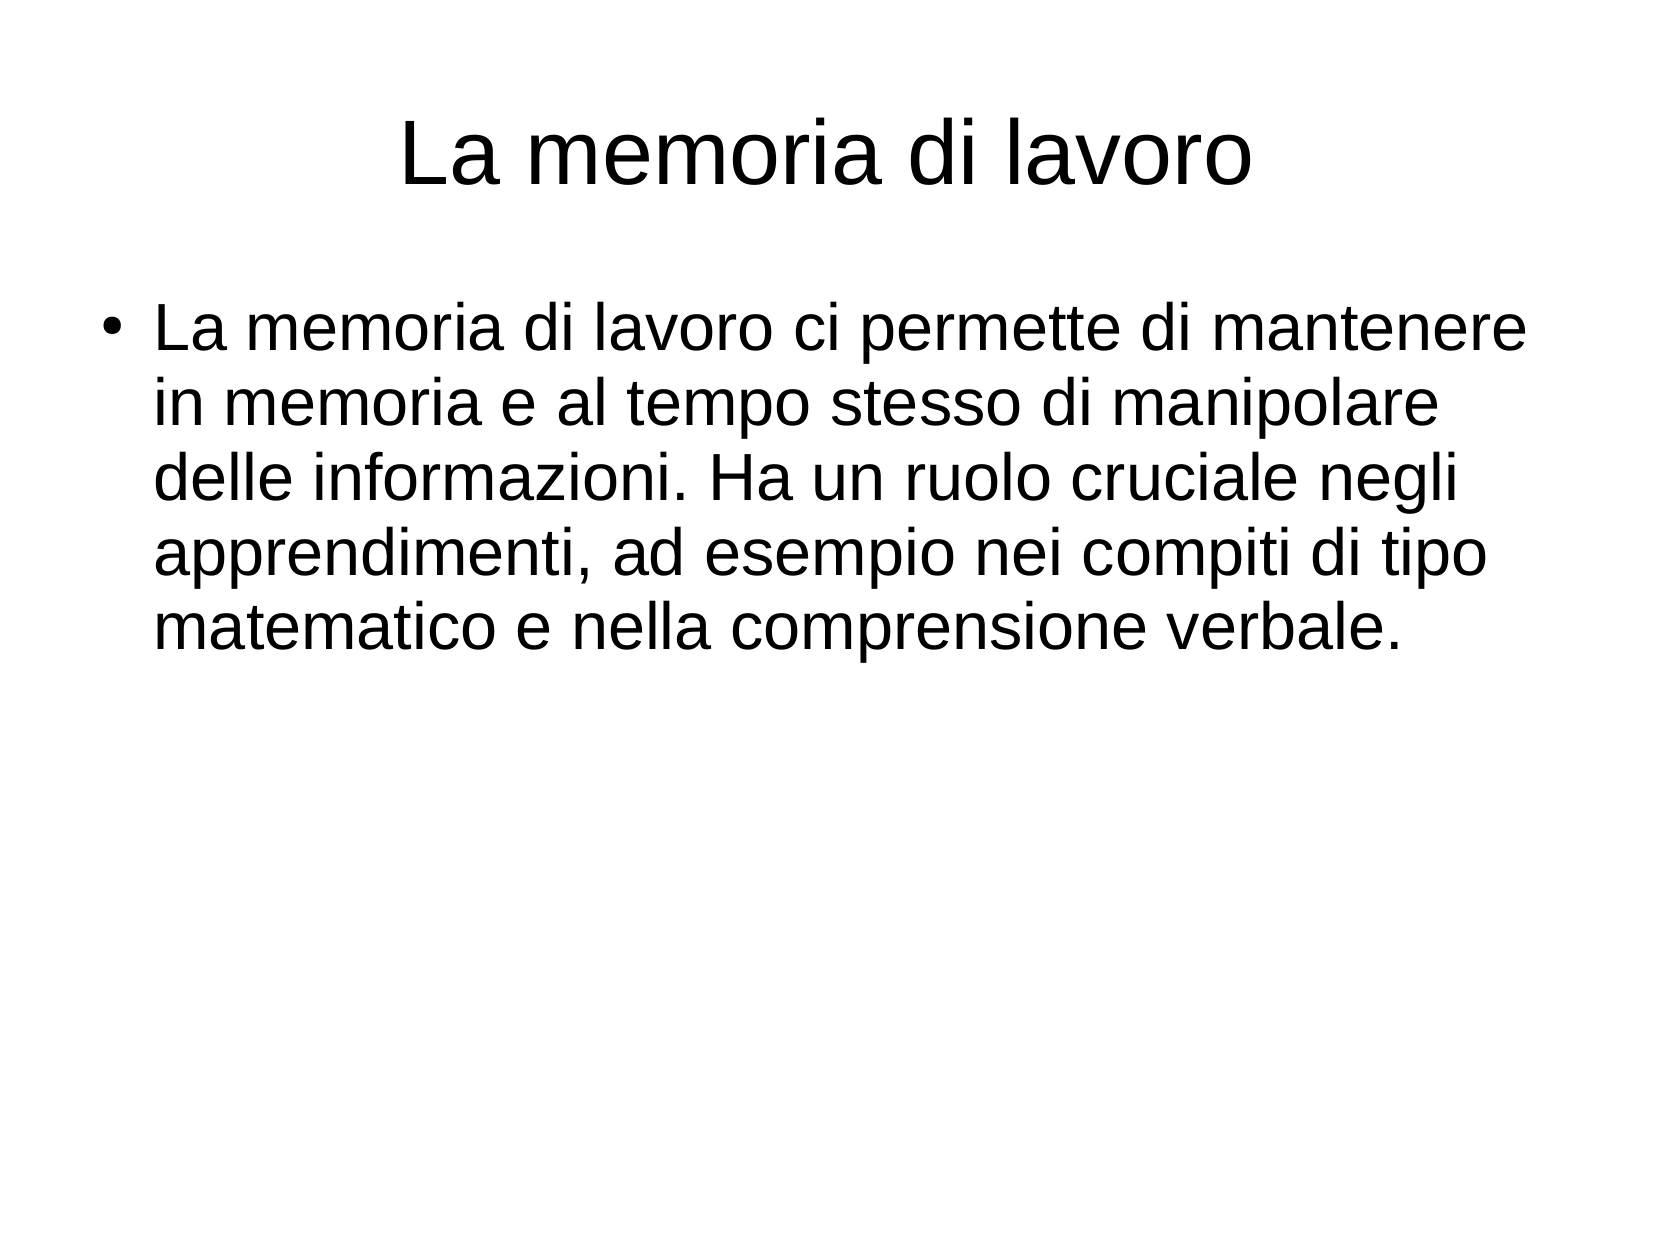

# La memoria di lavoro
La memoria di lavoro ci permette di mantenere in memoria e al tempo stesso di manipolare delle informazioni. Ha un ruolo cruciale negli apprendimenti, ad esempio nei compiti di tipo matematico e nella comprensione verbale.